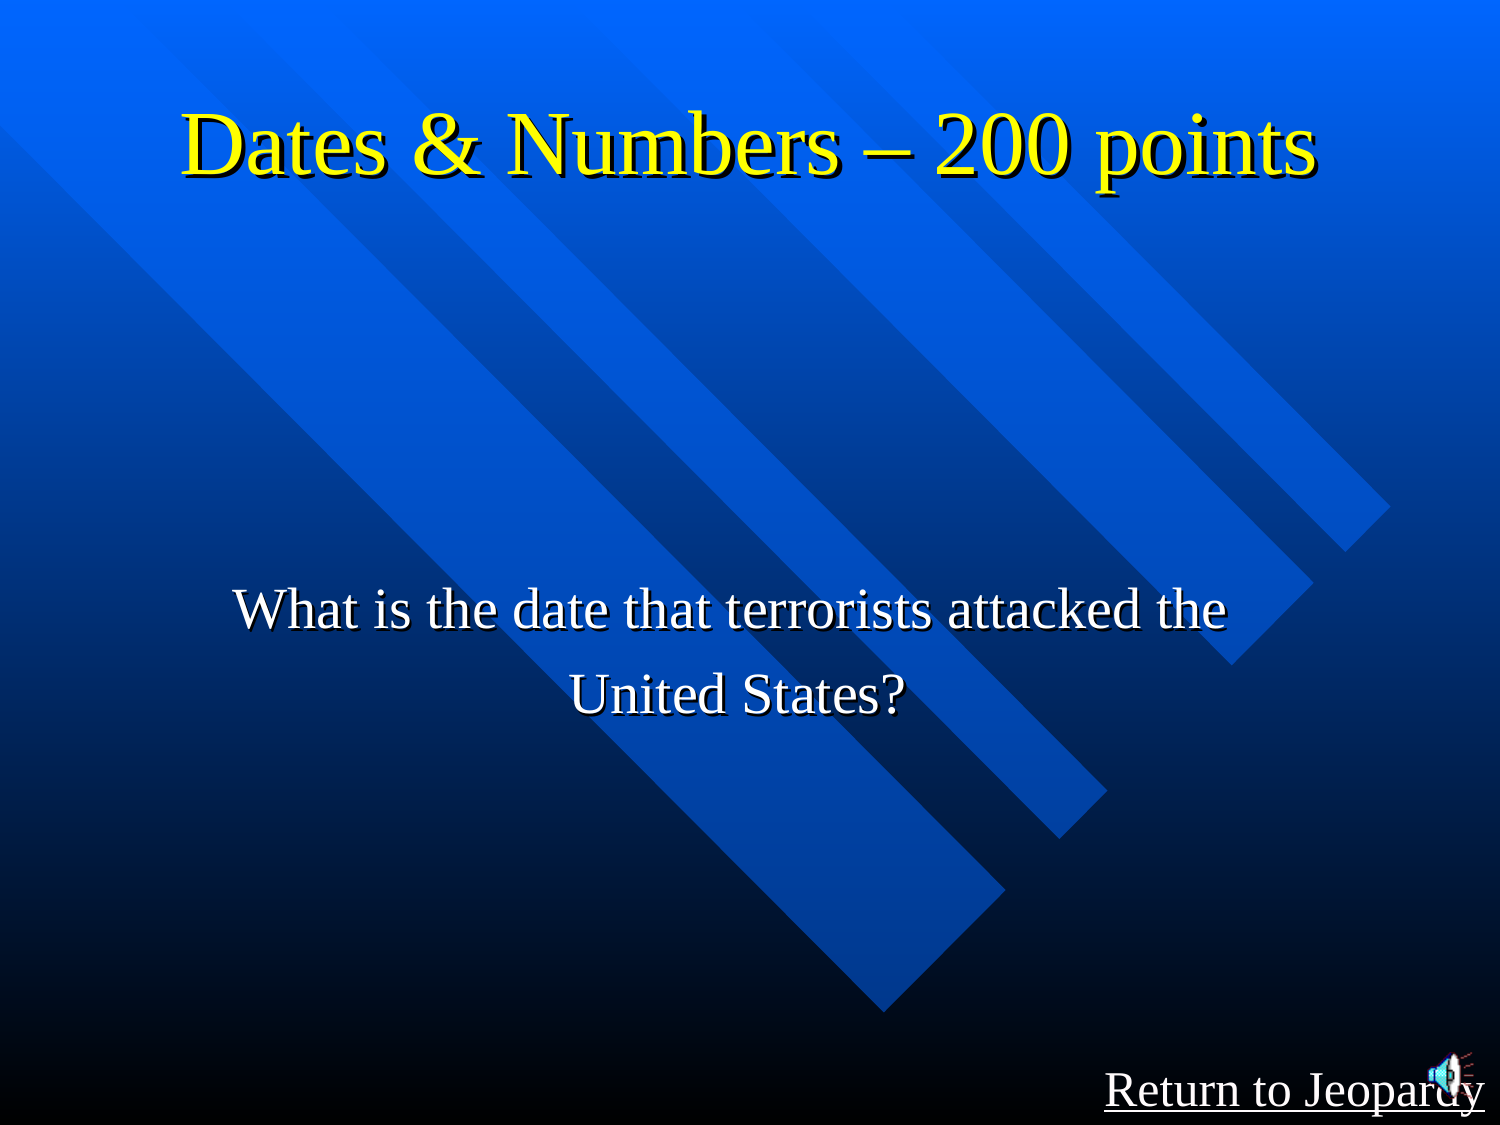

# Dates & Numbers – 200 points
| What is the date that terrorists attacked the United States? |
| --- |
Return to Jeopardy